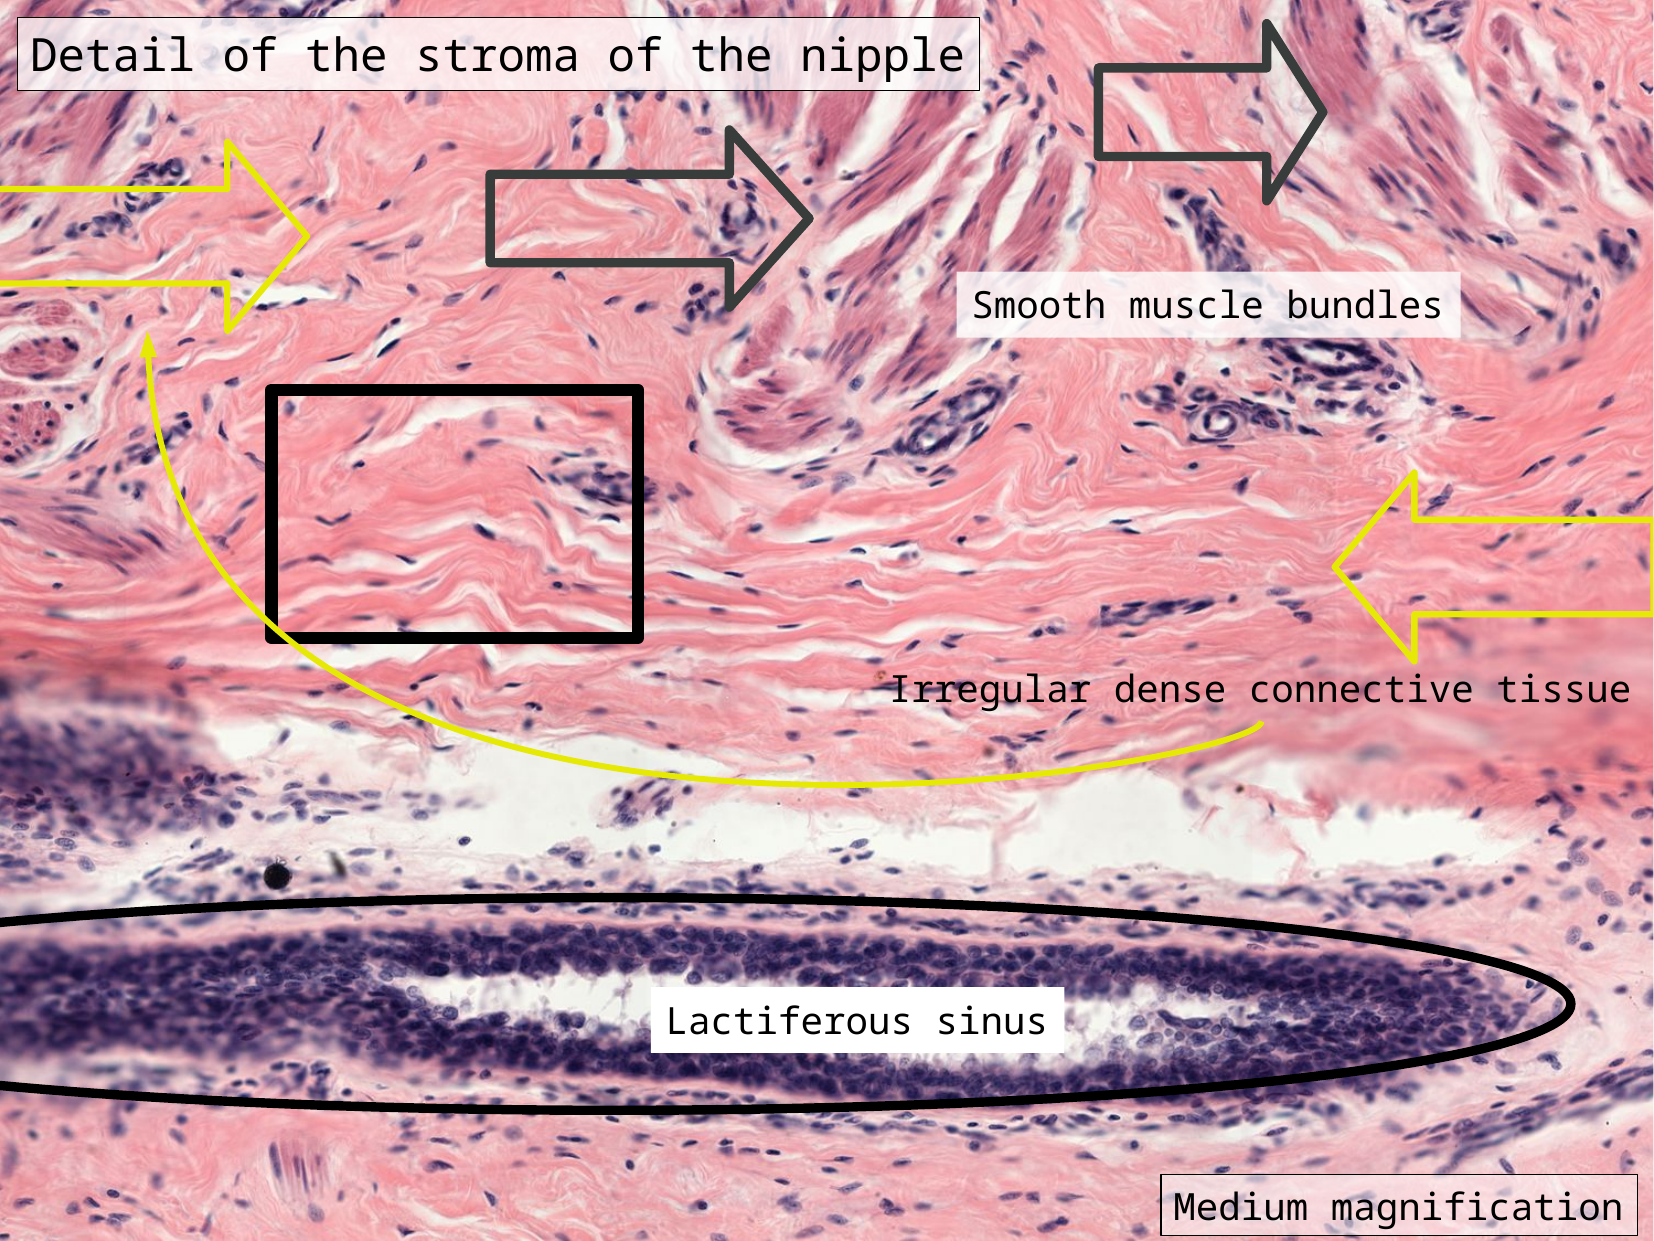

Detail of the stroma of the nipple
Smooth muscle bundles
Irregular dense connective tissue
Lactiferous sinus
Medium magnification